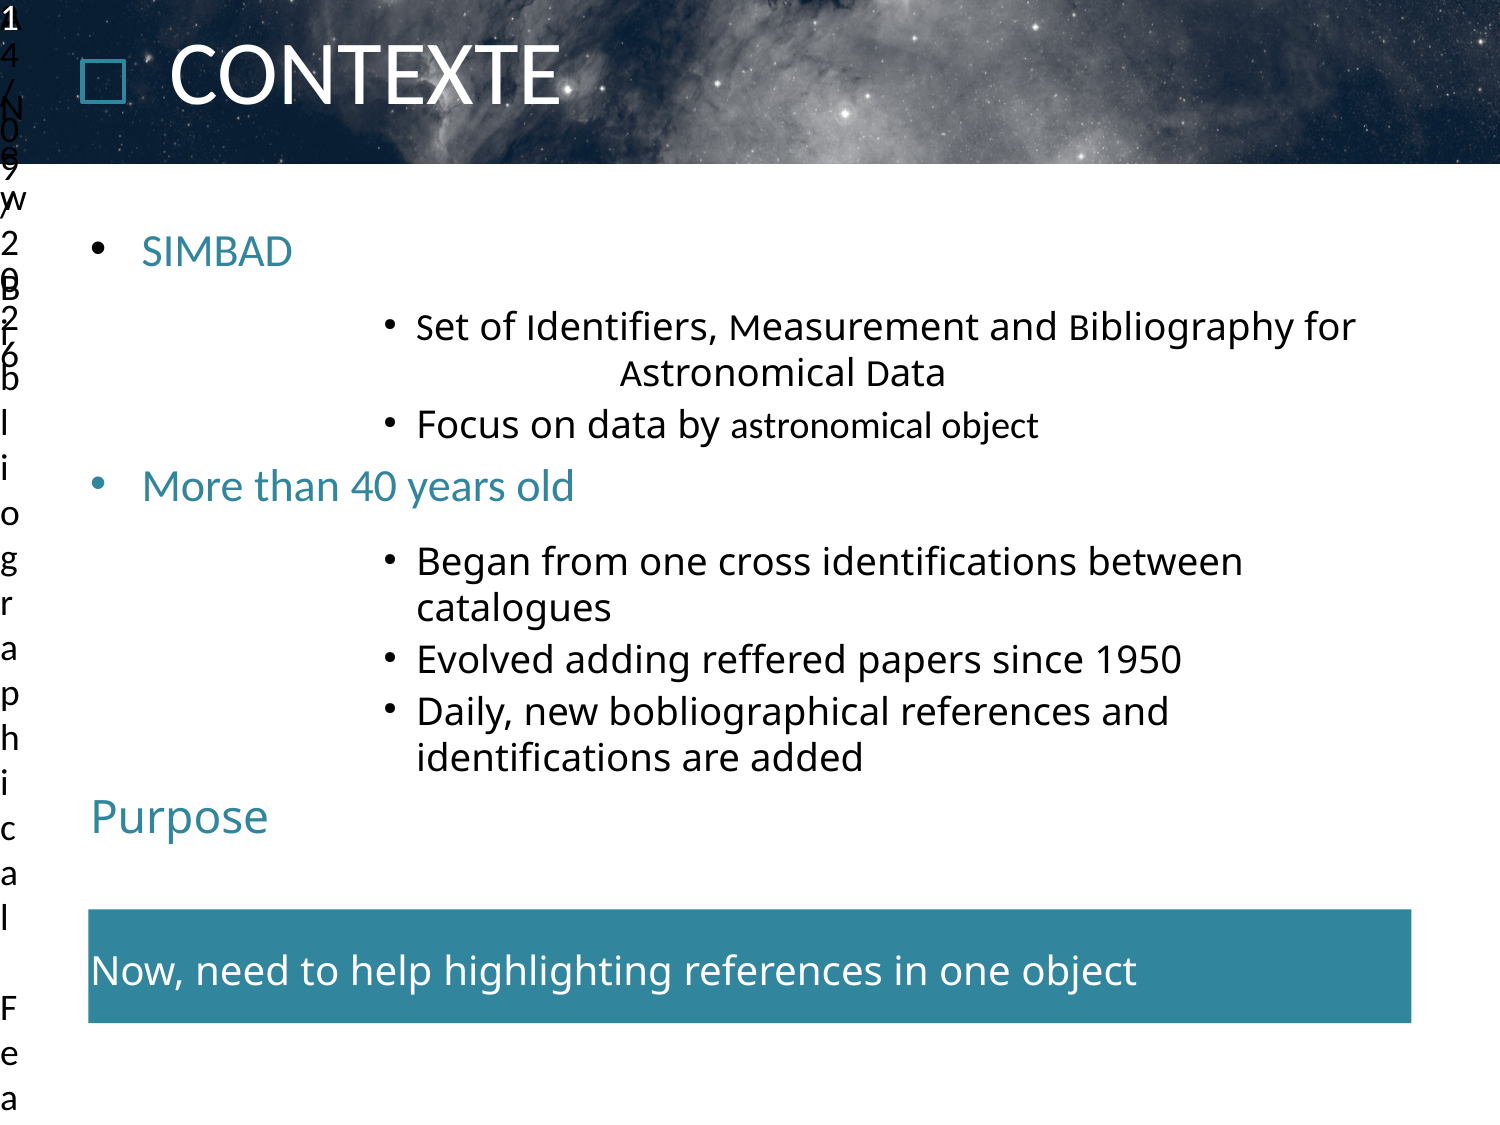

A New Bibliographical Feature for SIMBAD
1
CONTEXTE
# SIMBAD
Set of Identifiers, Measurement and Bibliography for 			Astronomical Data
Focus on data by astronomical object
More than 40 years old
Began from one cross identifications between catalogues
Evolved adding reffered papers since 1950
Daily, new bobliographical references and identifications are added
Purpose
Now, need to help highlighting references in one object